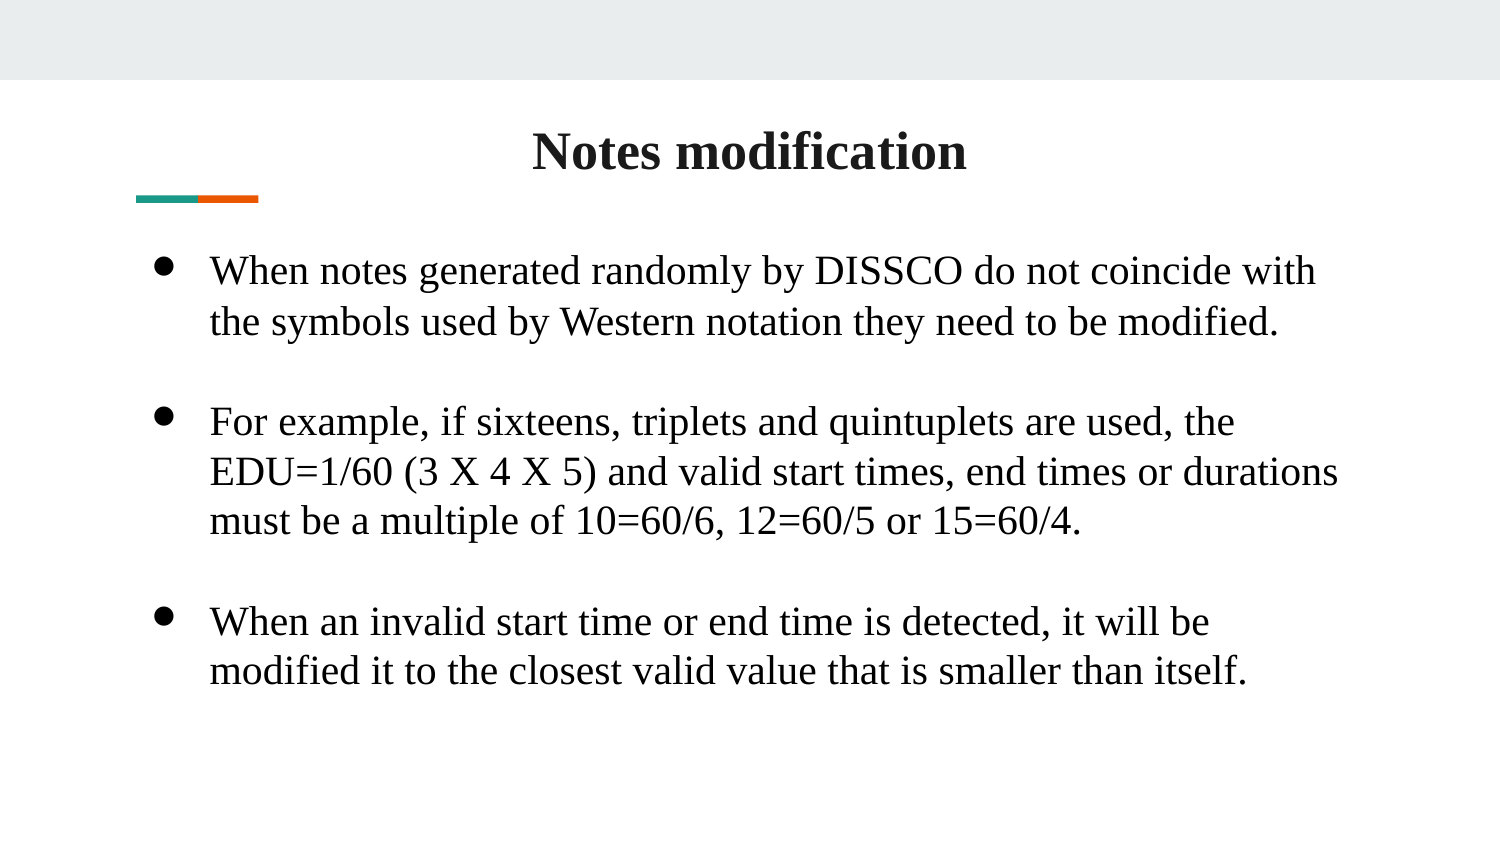

# Notes modification
When notes generated randomly by DISSCO do not coincide with the symbols used by Western notation they need to be modified.
For example, if sixteens, triplets and quintuplets are used, the EDU=1/60 (3 X 4 X 5) and valid start times, end times or durations must be a multiple of 10=60/6, 12=60/5 or 15=60/4.
When an invalid start time or end time is detected, it will be modified it to the closest valid value that is smaller than itself.